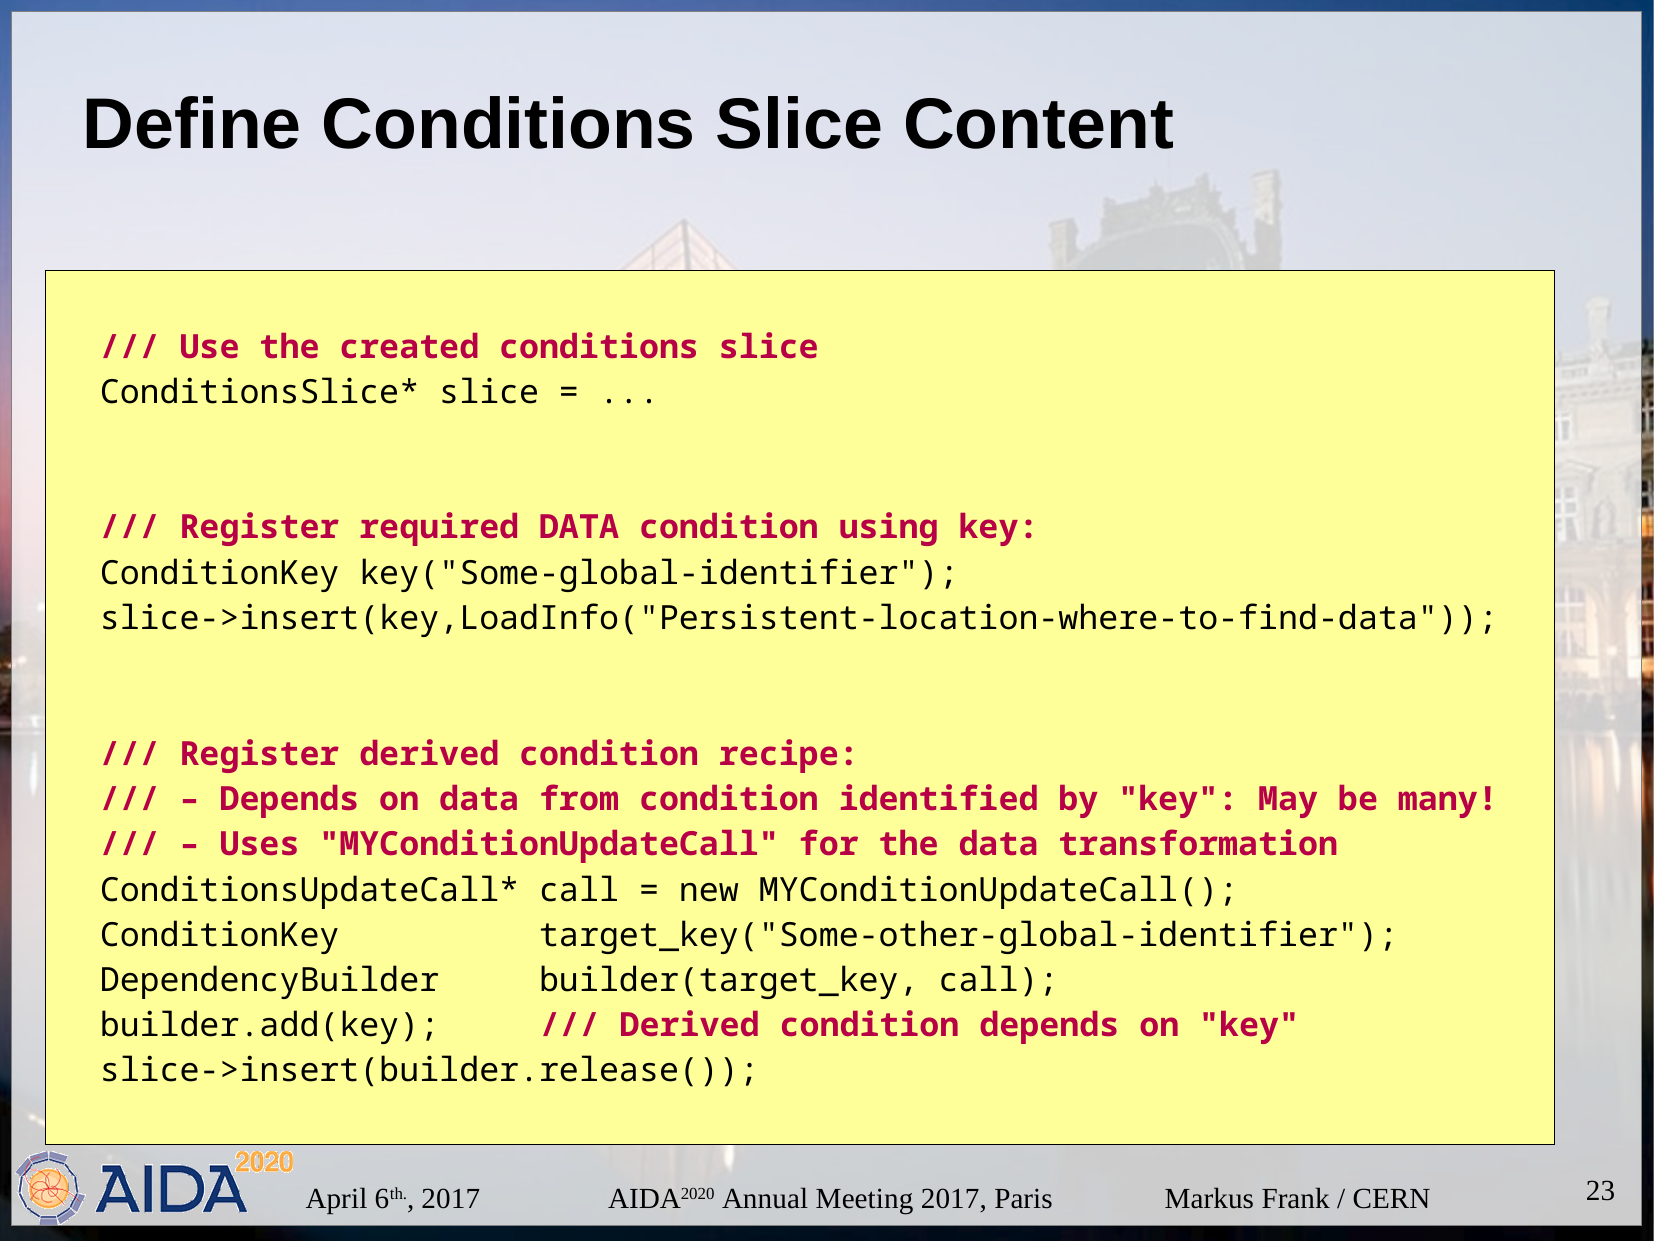

# Define Conditions Slice Content
 /// Use the created conditions slice
 ConditionsSlice* slice = ...
 /// Register required DATA condition using key:
 ConditionKey key("Some-global-identifier");
 slice->insert(key,LoadInfo("Persistent-location-where-to-find-data"));
 /// Register derived condition recipe:
 /// – Depends on data from condition identified by "key": May be many!
 /// – Uses "MYConditionUpdateCall" for the data transformation
 ConditionsUpdateCall* call = new MYConditionUpdateCall();
 ConditionKey target_key("Some-other-global-identifier");
 DependencyBuilder builder(target_key, call);
 builder.add(key); /// Derived condition depends on "key"
 slice->insert(builder.release());
23
February, 4th. 2014
CLIC Workshop at CERN, Markus Frank / CERN